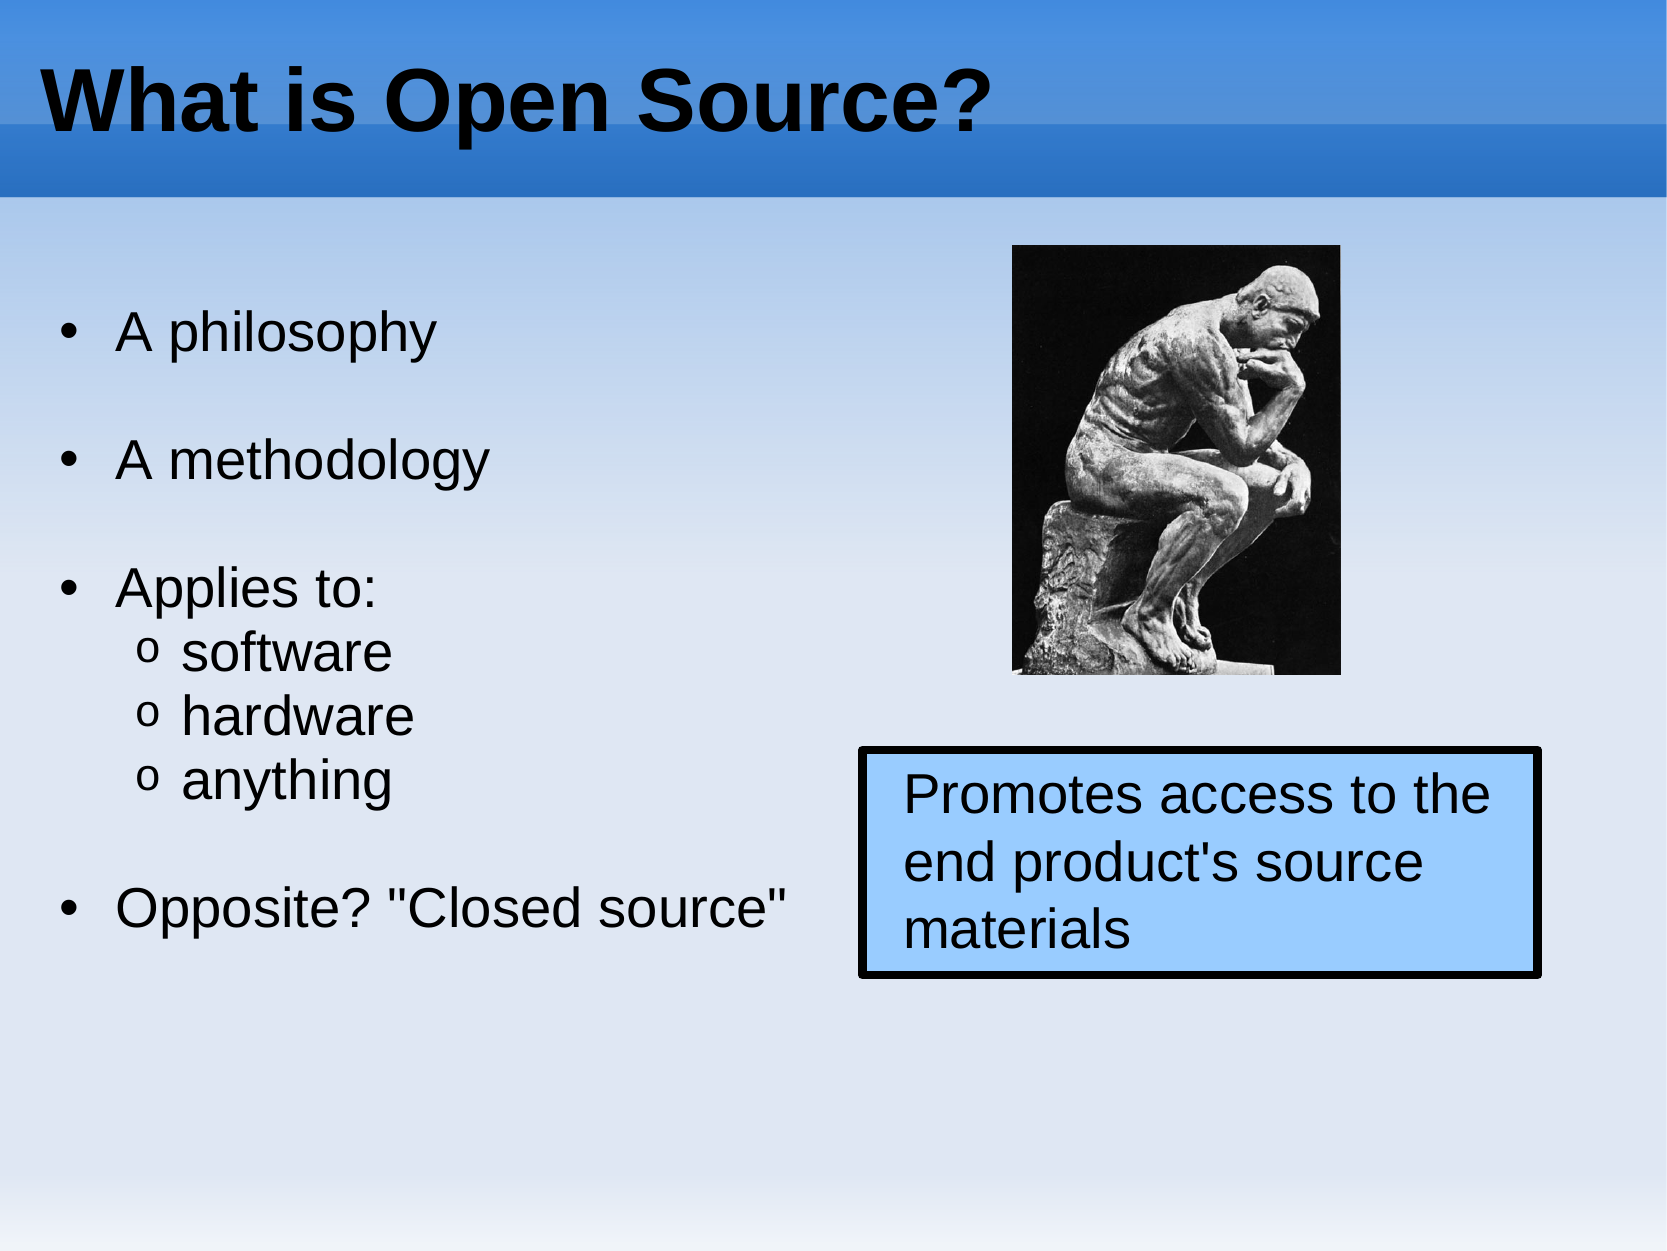

# What is Open Source?
A philosophy
A methodology
Applies to:
software
hardware
anything
Opposite? "Closed source"
Promotes access to the end product's source materials